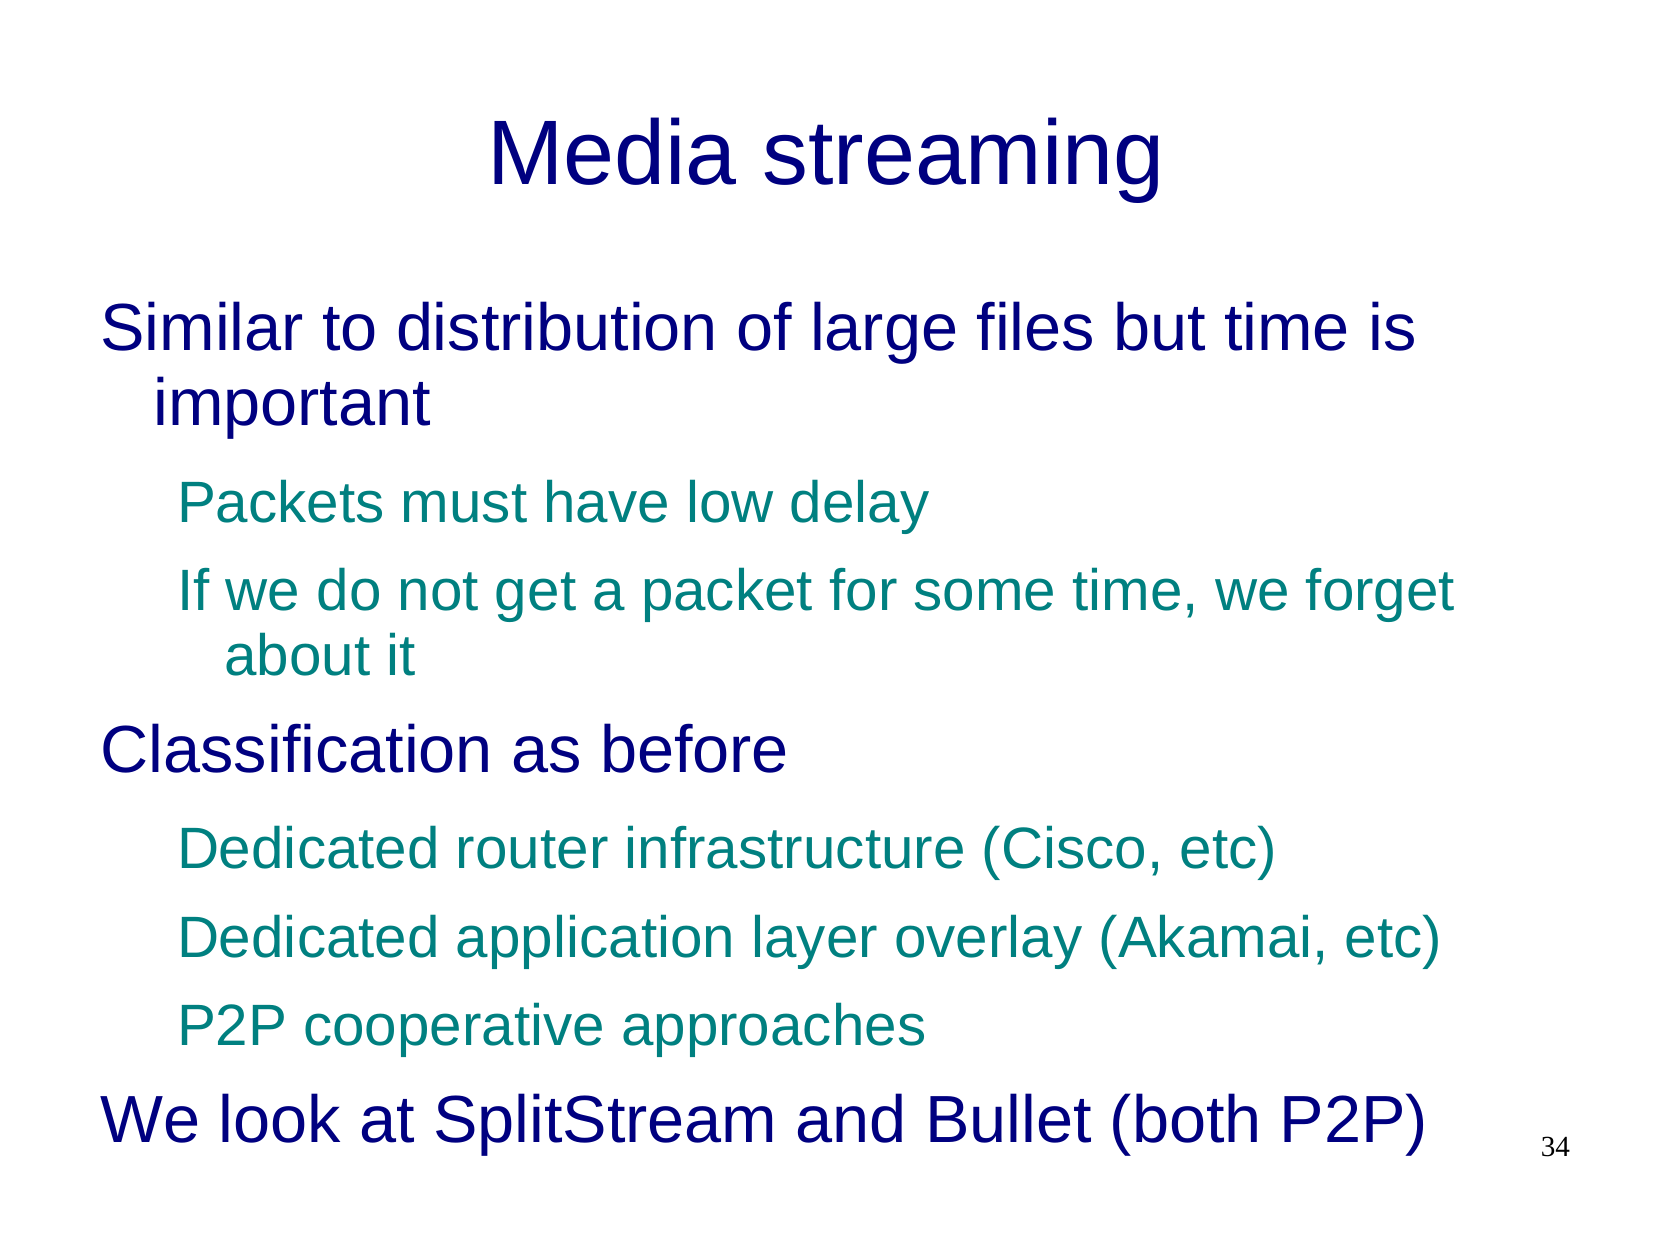

# Media streaming
Similar to distribution of large files but time is important
Packets must have low delay
If we do not get a packet for some time, we forget about it
Classification as before
Dedicated router infrastructure (Cisco, etc)
Dedicated application layer overlay (Akamai, etc)
P2P cooperative approaches
We look at SplitStream and Bullet (both P2P)
34